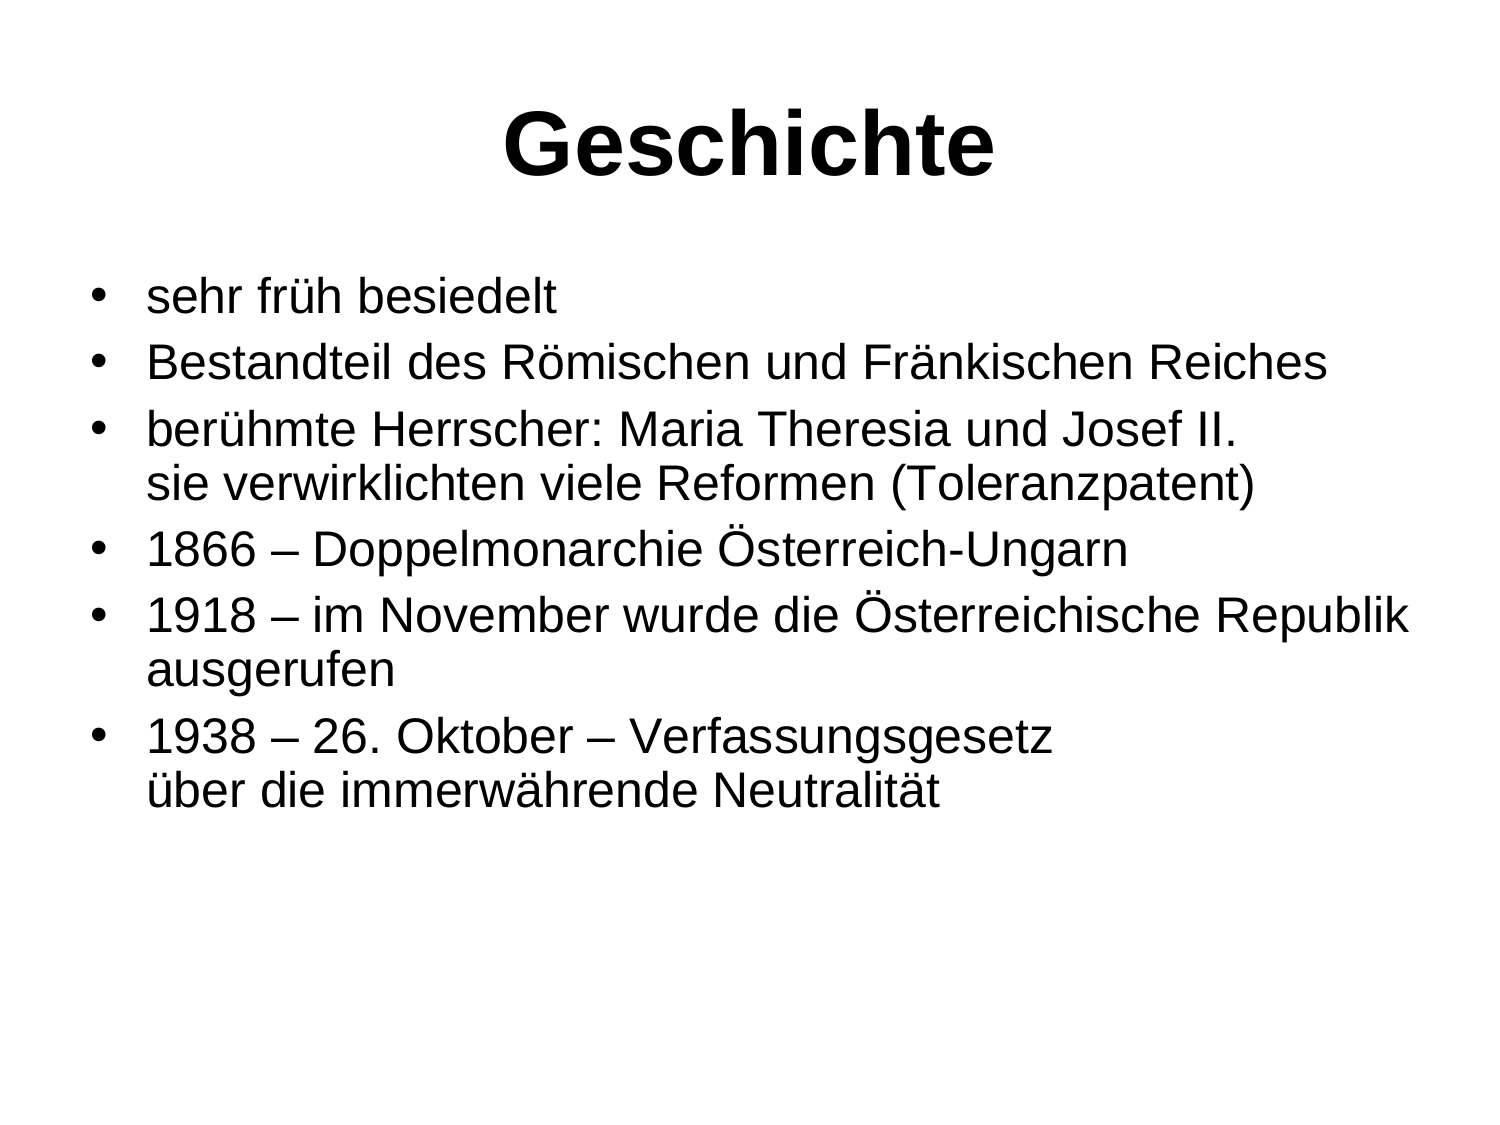

# Geschichte
sehr früh besiedelt
Bestandteil des Römischen und Fränkischen Reiches
berühmte Herrscher: Maria Theresia und Josef II.
sie verwirklichten viele Reformen (Toleranzpatent)
1866 – Doppelmonarchie Österreich-Ungarn
1918 – im November wurde die Österreichische Republik ausgerufen
1938 – 26. Oktober – Verfassungsgesetz
über die immerwährende Neutralität